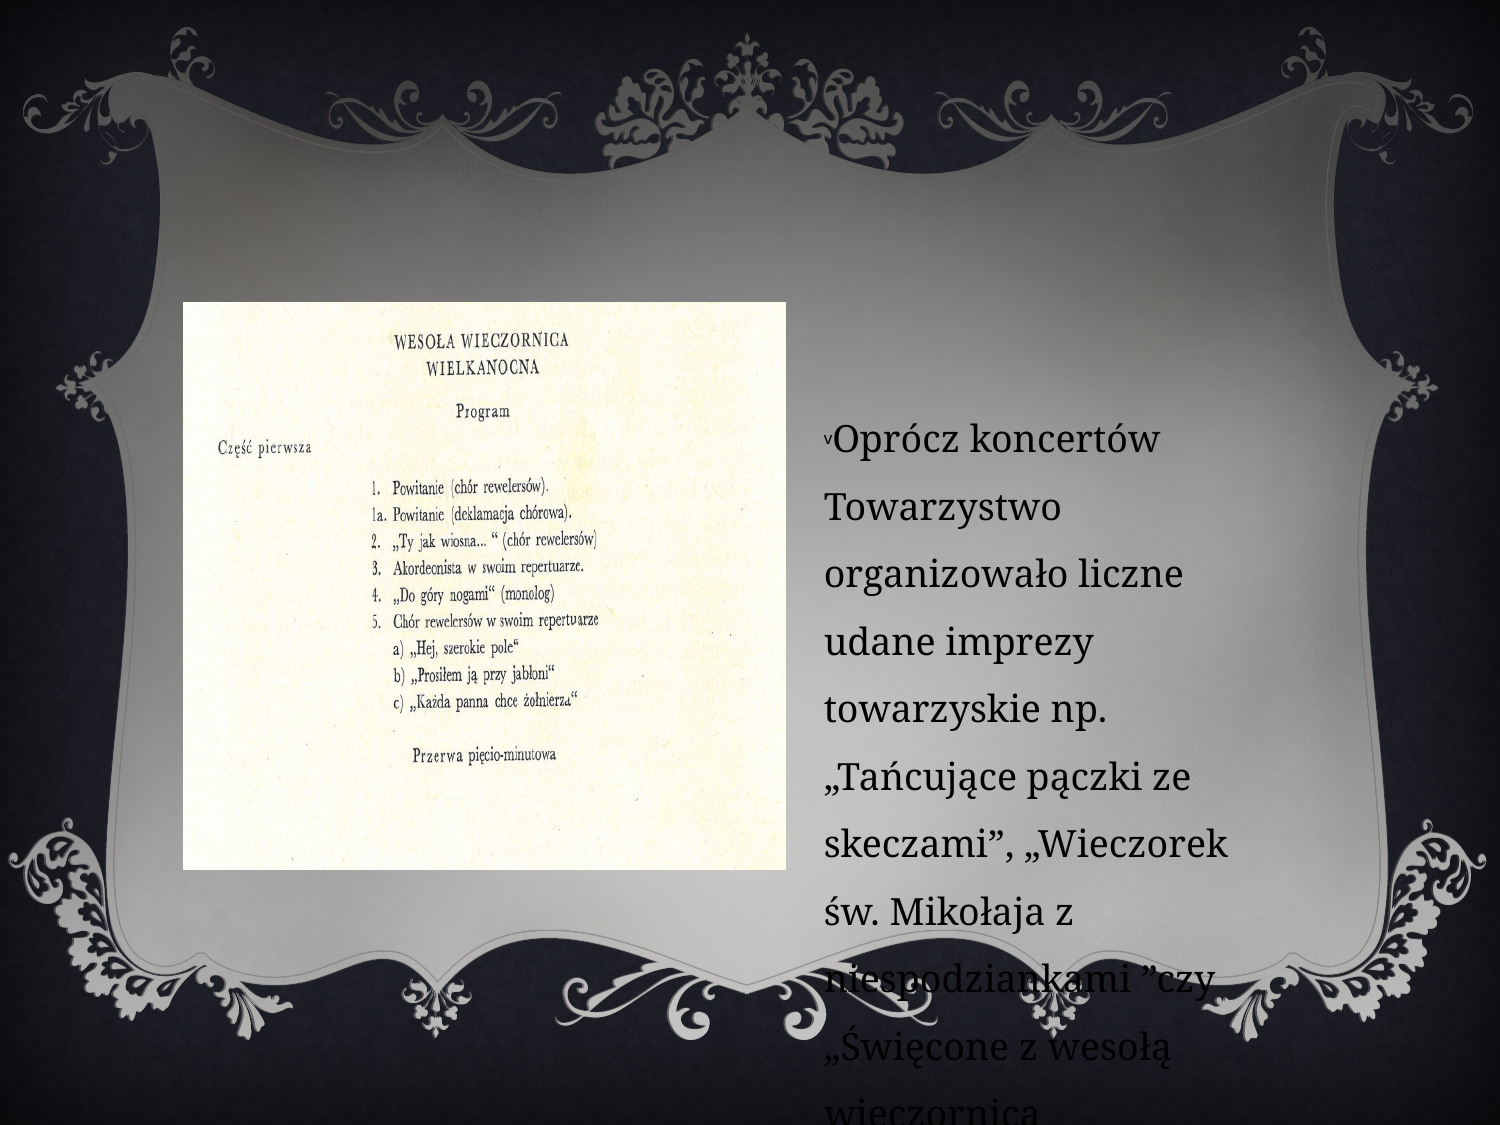

Oprócz koncertów Towarzystwo organizowało liczne udane imprezy towarzyskie np. „Tańcujące pączki ze skeczami”, „Wieczorek św. Mikołaja z niespodziankami ”czy „Święcone z wesołą wieczornicą wielkanocną”.
Imprezy takie ożywiały życie międzywojennej Wieliczki.
# Inna działalność